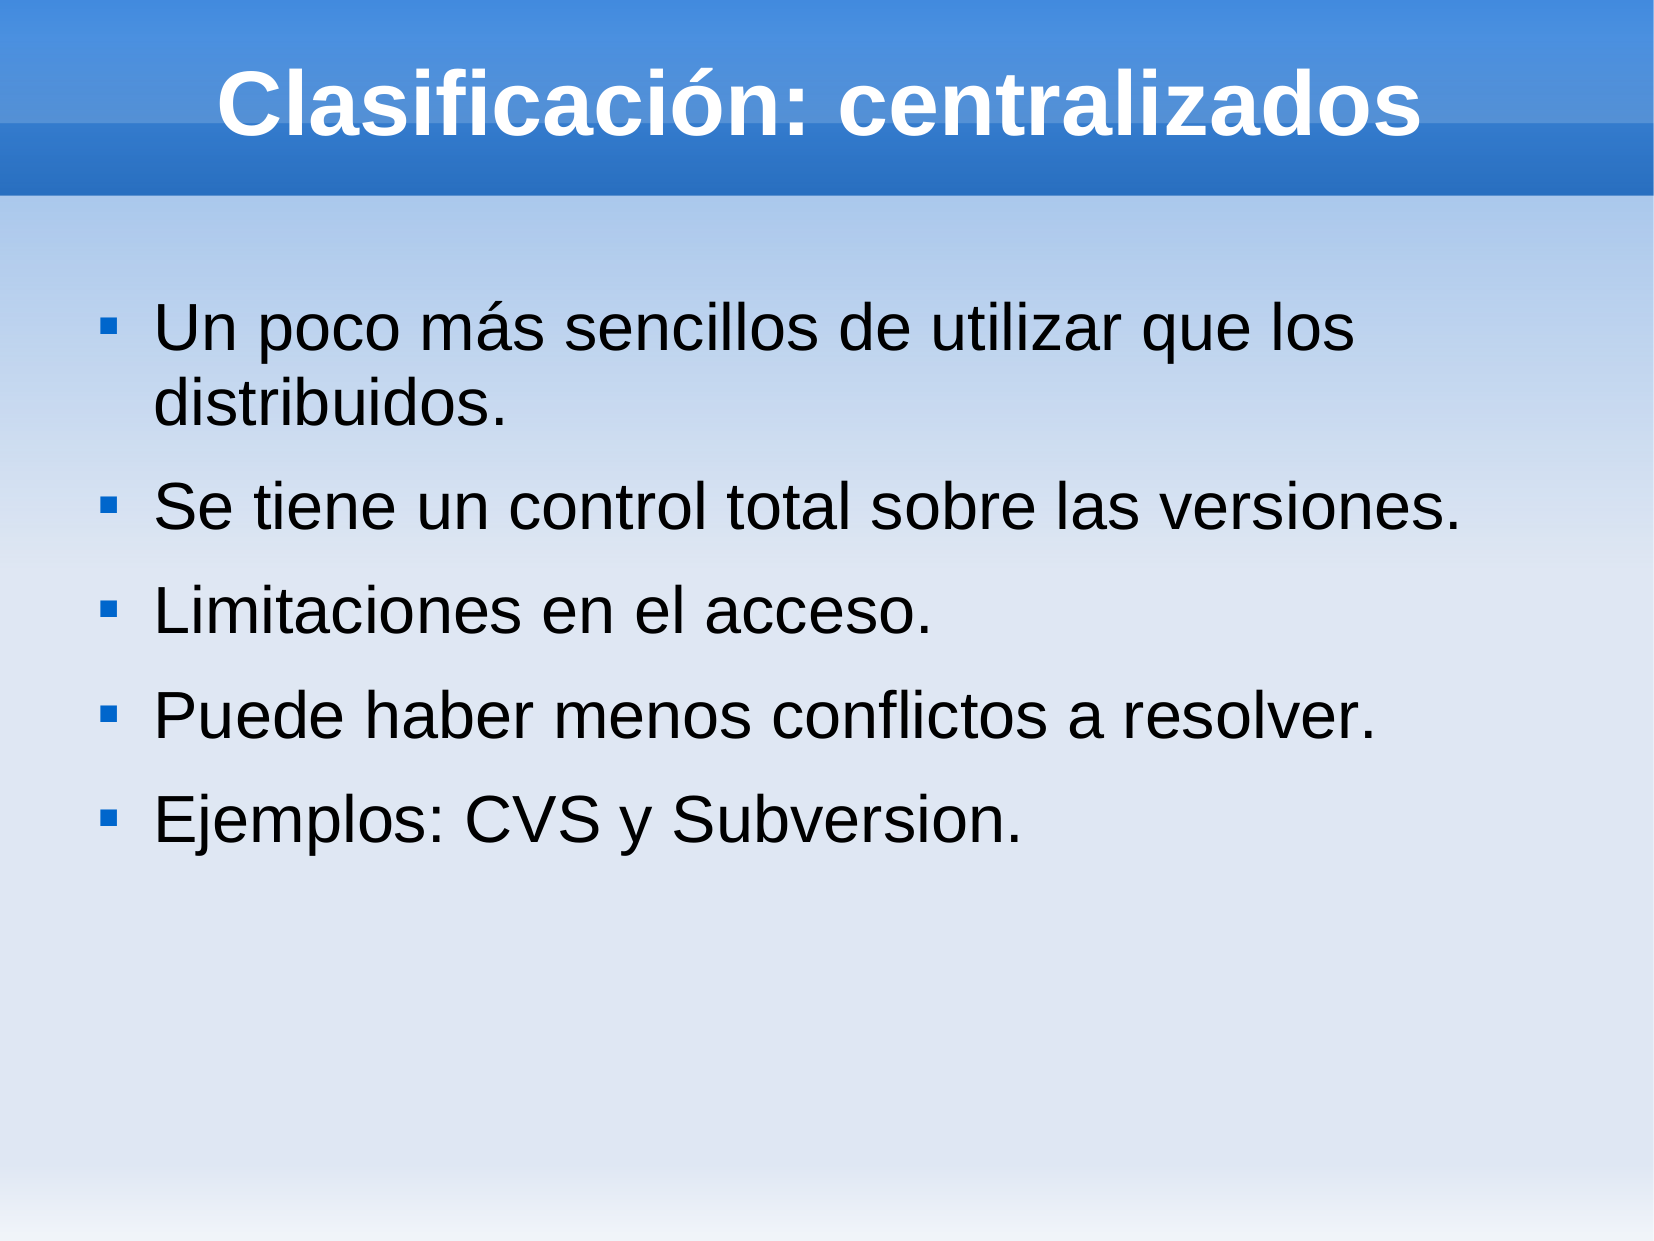

# Clasificación: centralizados
Un poco más sencillos de utilizar que los distribuidos.
Se tiene un control total sobre las versiones.
Limitaciones en el acceso.
Puede haber menos conflictos a resolver.
Ejemplos: CVS y Subversion.